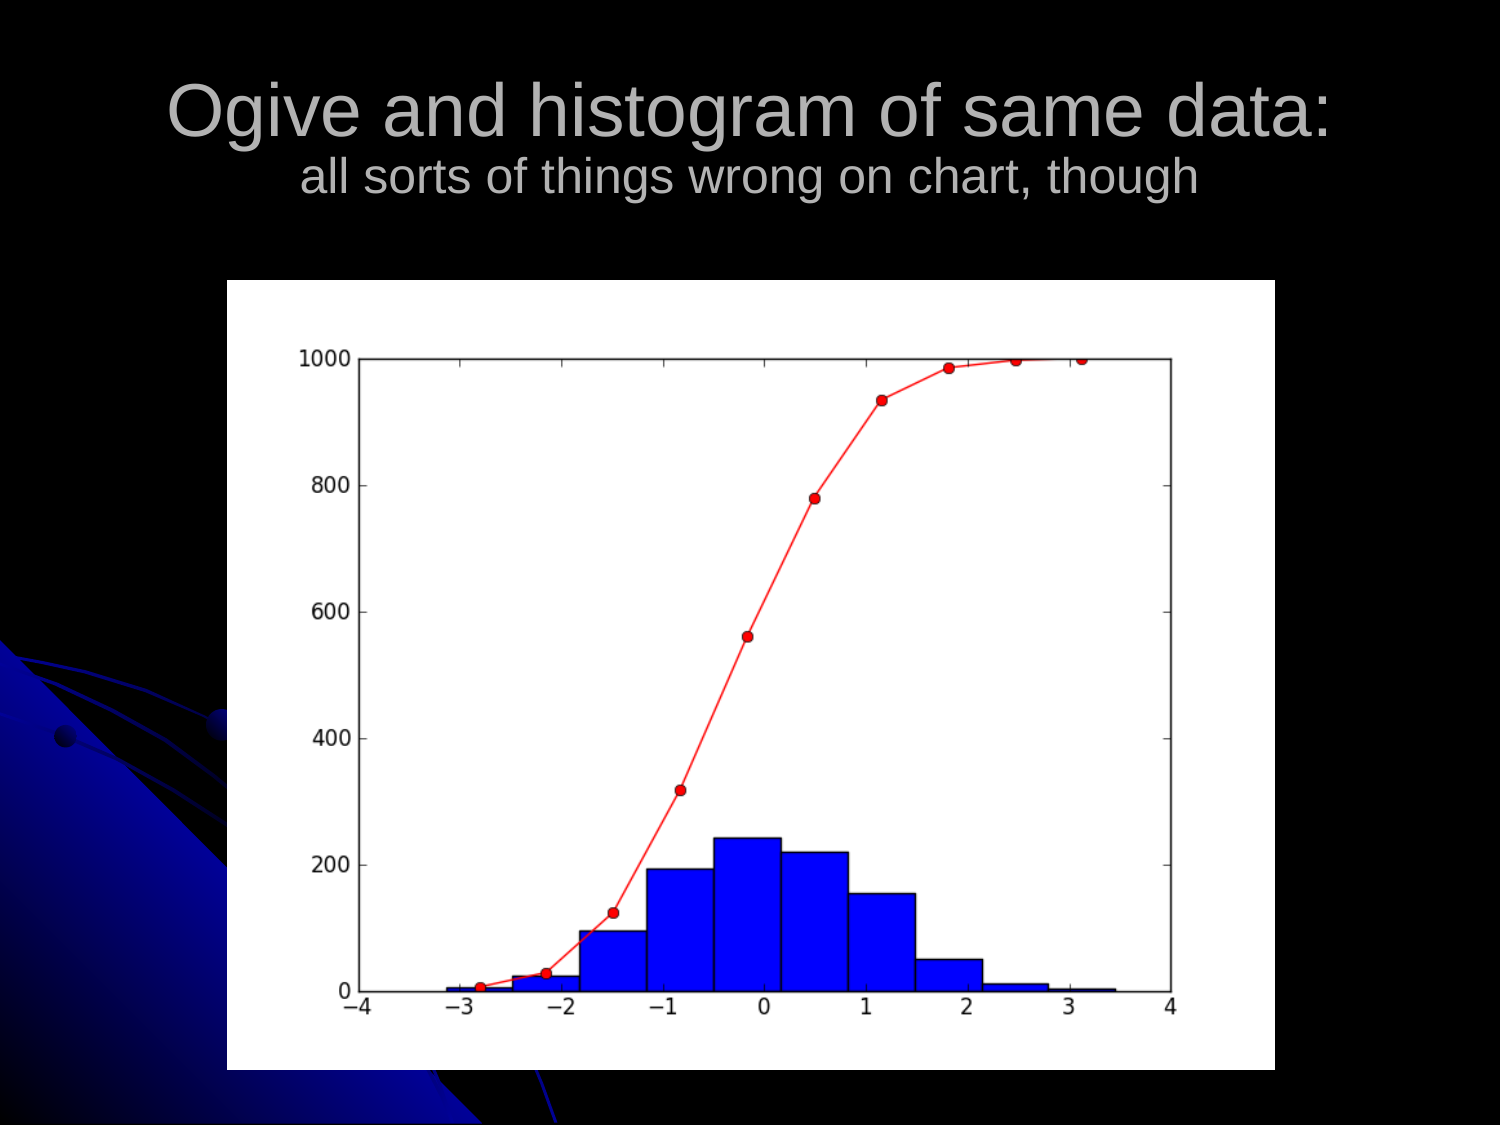

# Ogive and histogram of same data: all sorts of things wrong on chart, though